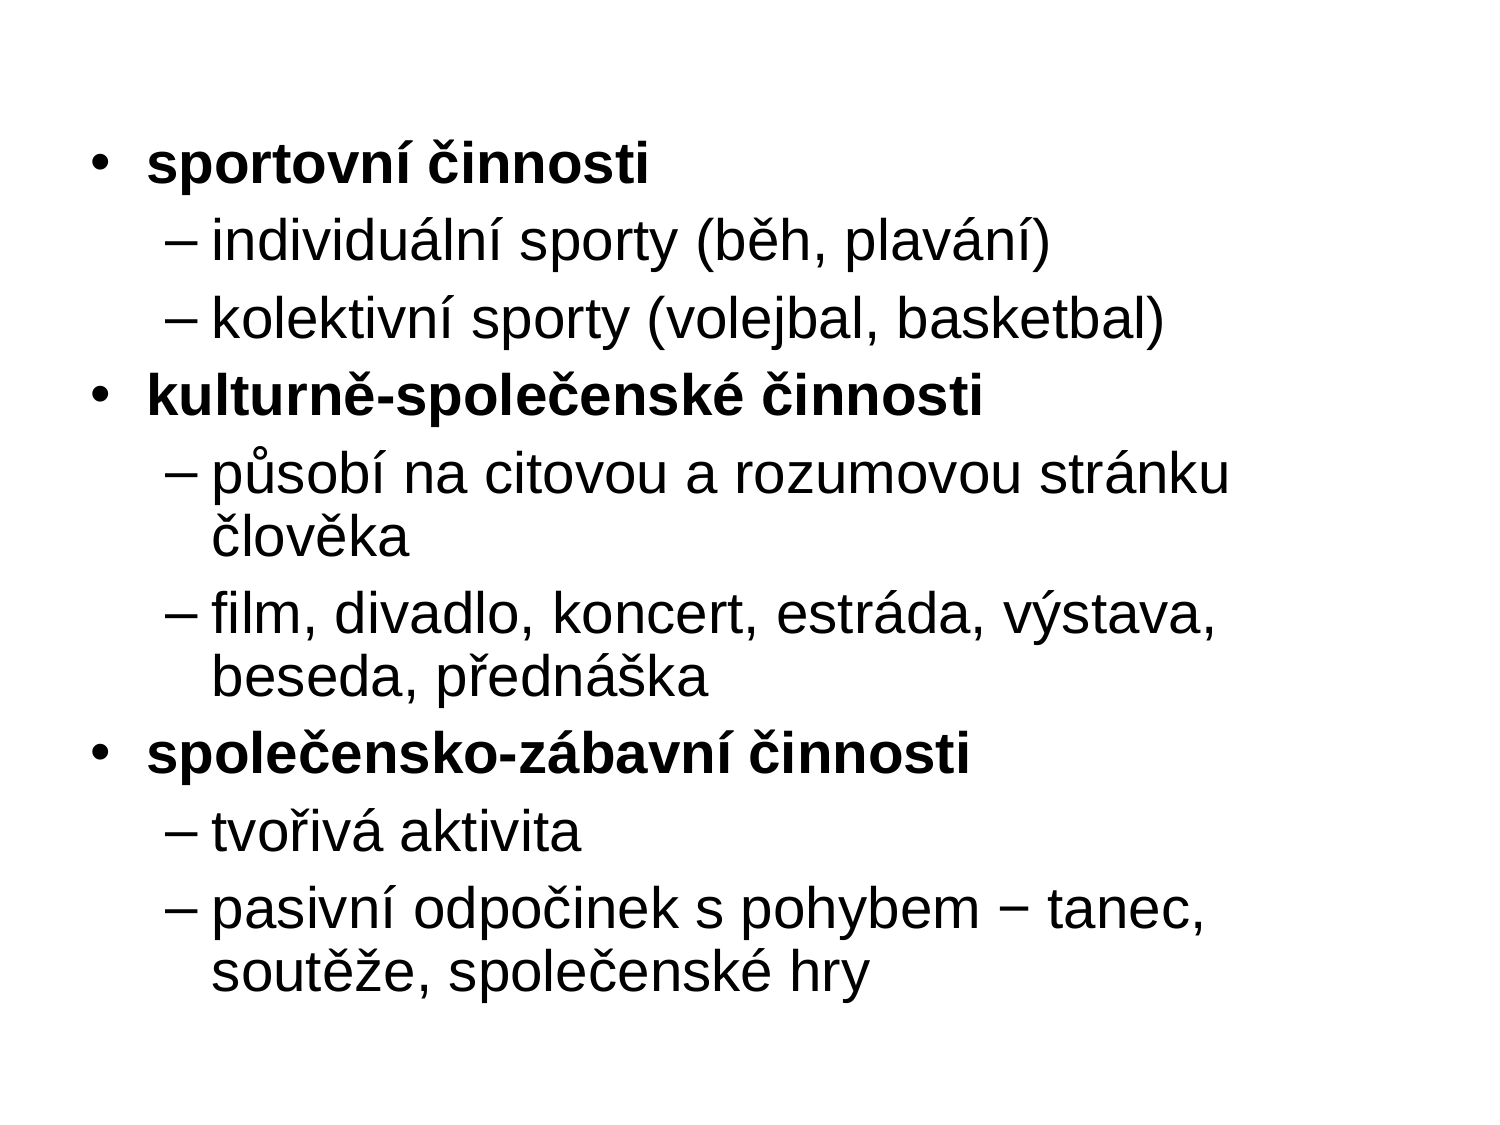

# sportovní činnosti
individuální sporty (běh, plavání)
kolektivní sporty (volejbal, basketbal)
kulturně-společenské činnosti
působí na citovou a rozumovou stránku člověka
film, divadlo, koncert, estráda, výstava, beseda, přednáška
společensko-zábavní činnosti
tvořivá aktivita
pasivní odpočinek s pohybem − tanec, soutěže, společenské hry